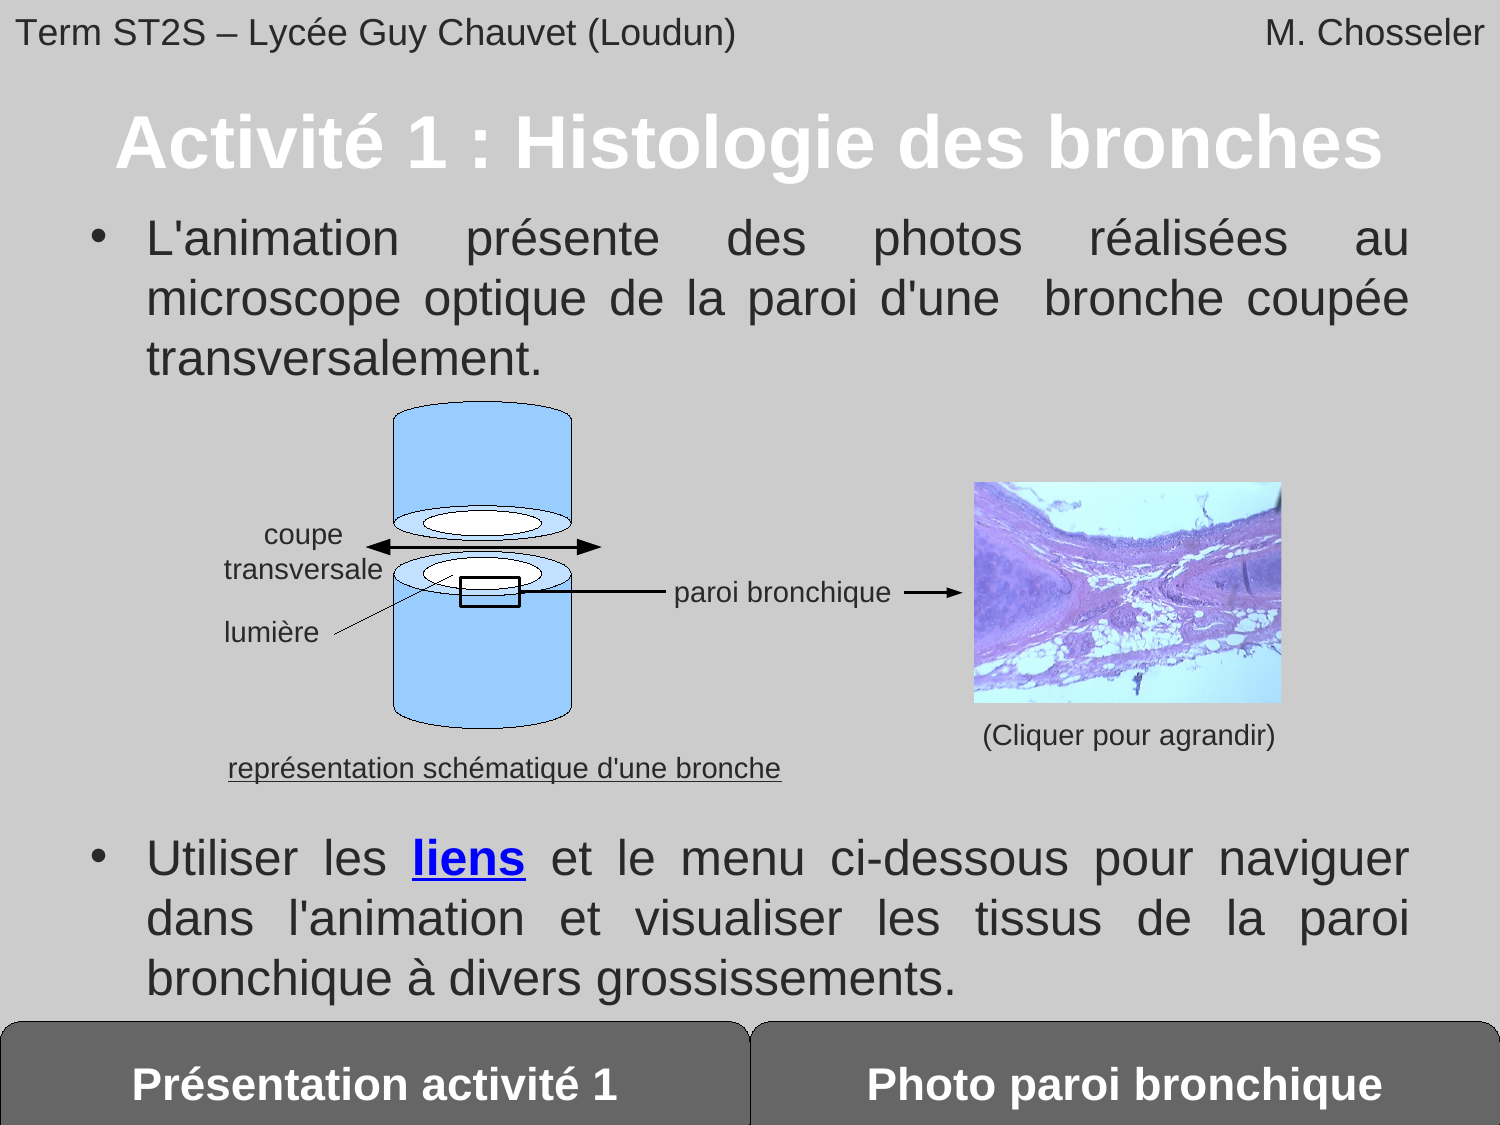

# Activité 1 : Histologie des bronches
L'animation présente des photos réalisées au microscope optique de la paroi d'une bronche coupée transversalement.
coupe
transversale
paroi bronchique
lumière
(Cliquer pour agrandir)
représentation schématique d'une bronche
Utiliser les liens et le menu ci-dessous pour naviguer dans l'animation et visualiser les tissus de la paroi bronchique à divers grossissements.